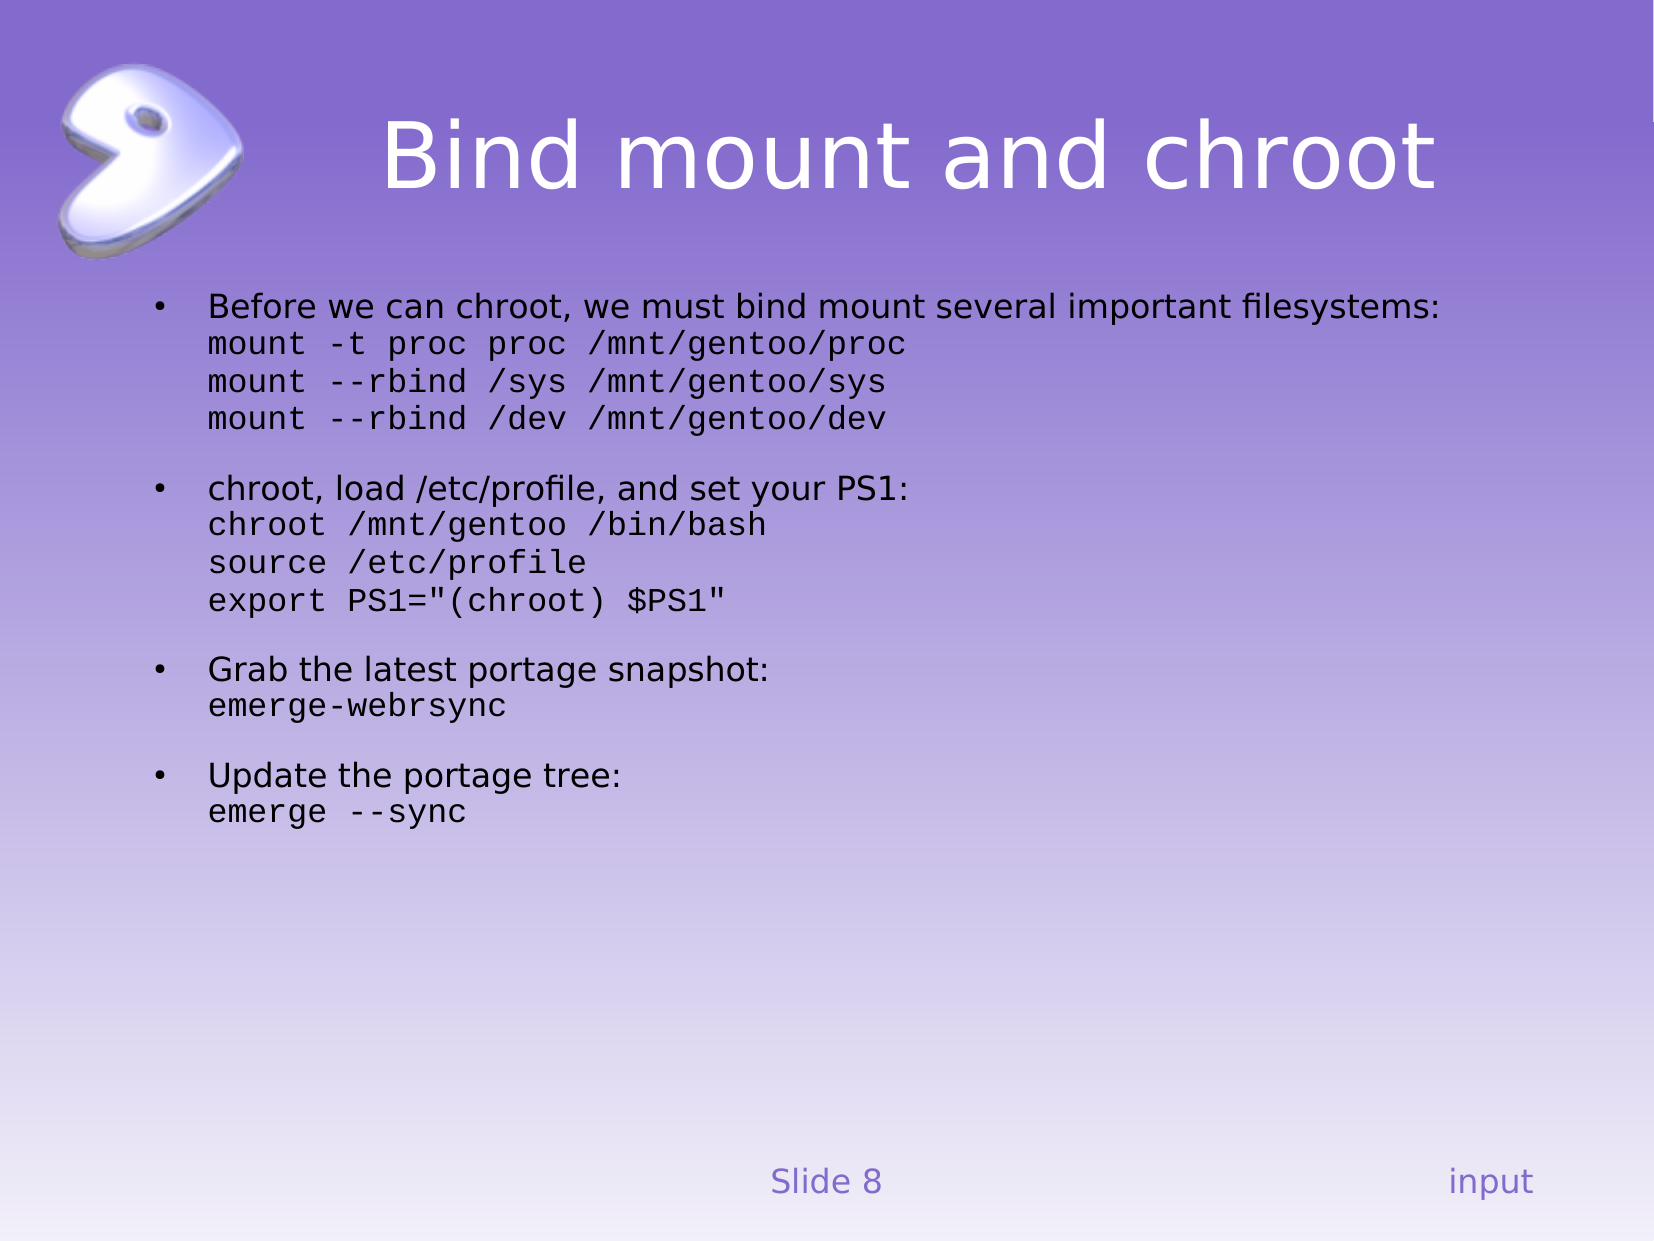

# Bind mount and chroot
Before we can chroot, we must bind mount several important filesystems:
mount -t proc proc /mnt/gentoo/proc
mount --rbind /sys /mnt/gentoo/sys
mount --rbind /dev /mnt/gentoo/dev
chroot, load /etc/profile, and set your PS1:
chroot /mnt/gentoo /bin/bash
source /etc/profile
export PS1="(chroot) $PS1"
Grab the latest portage snapshot:
emerge-webrsync
Update the portage tree:
emerge --sync